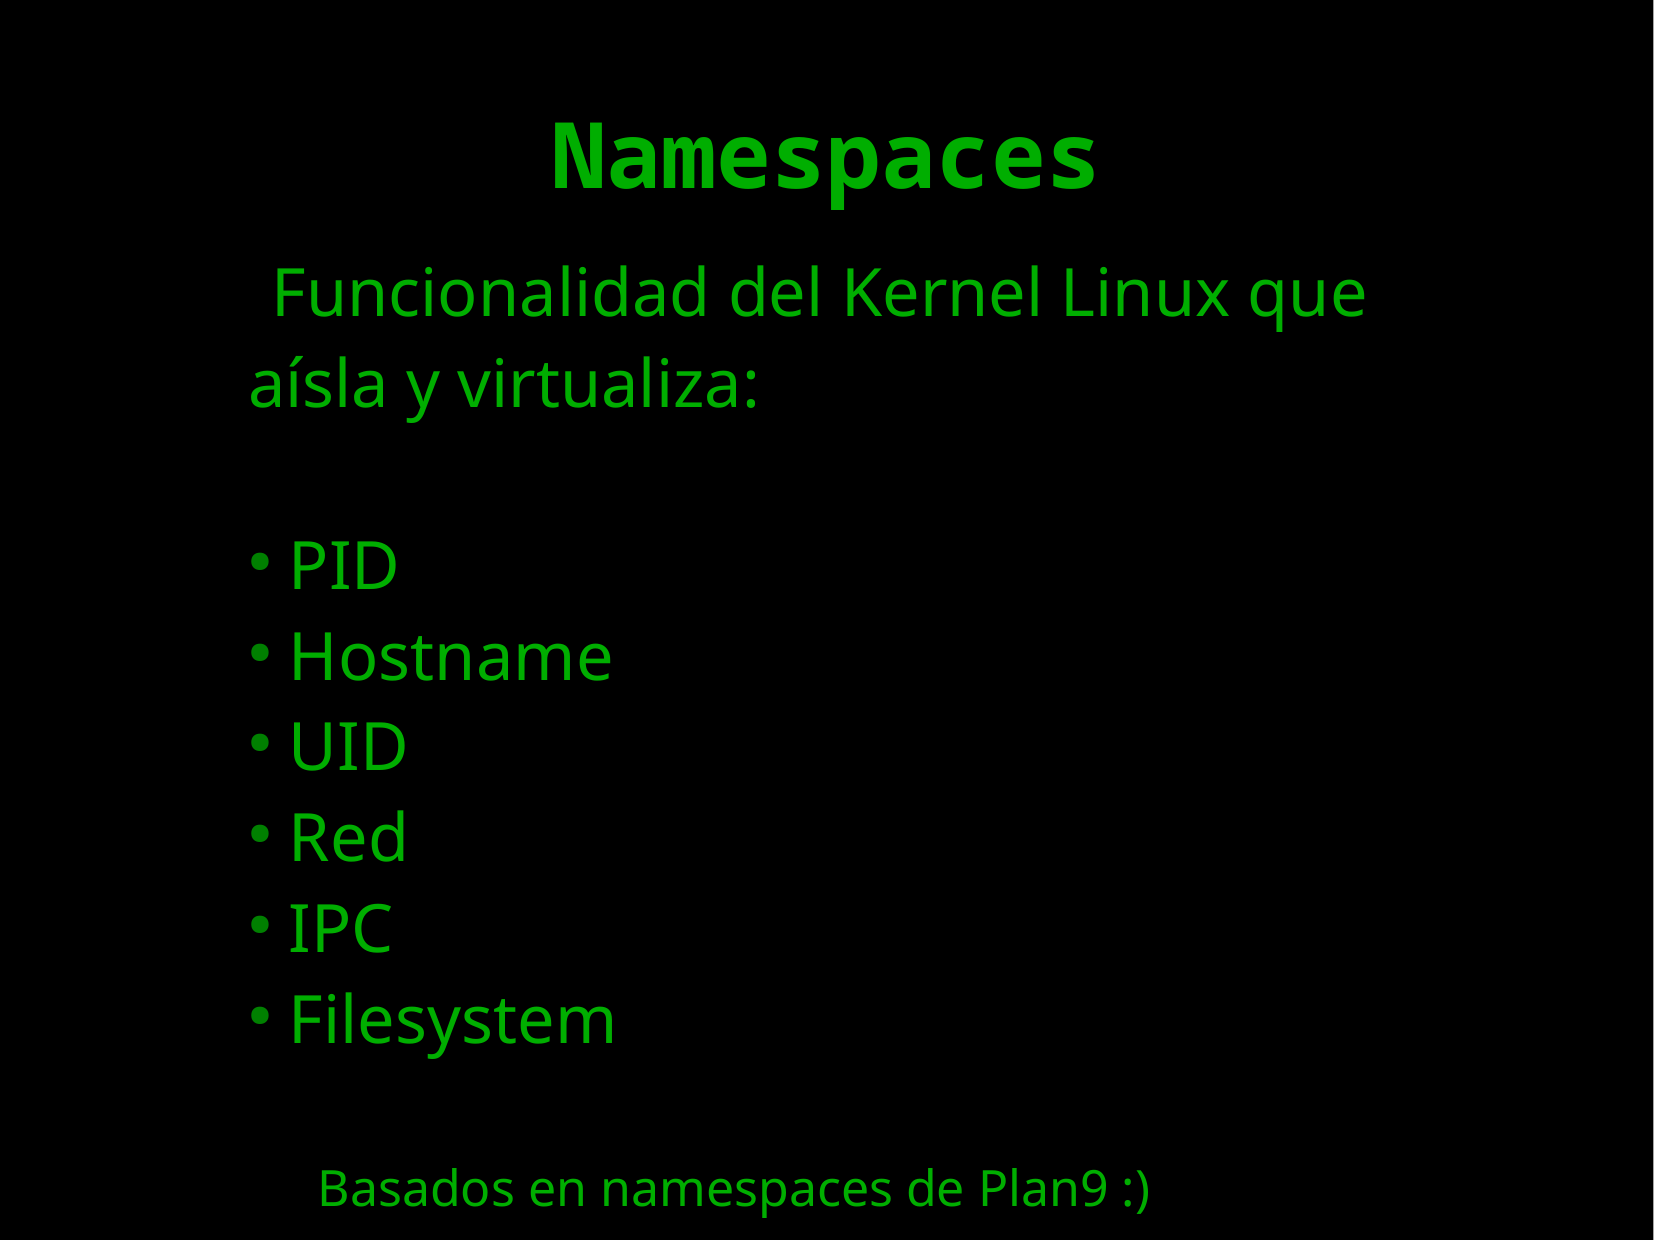

Funcionalidad del Kernel Linux que aísla y virtualiza:
 PID
 Hostname
 UID
 Red
 IPC
 Filesystem
 Basados en namespaces de Plan9 :)
# Namespaces